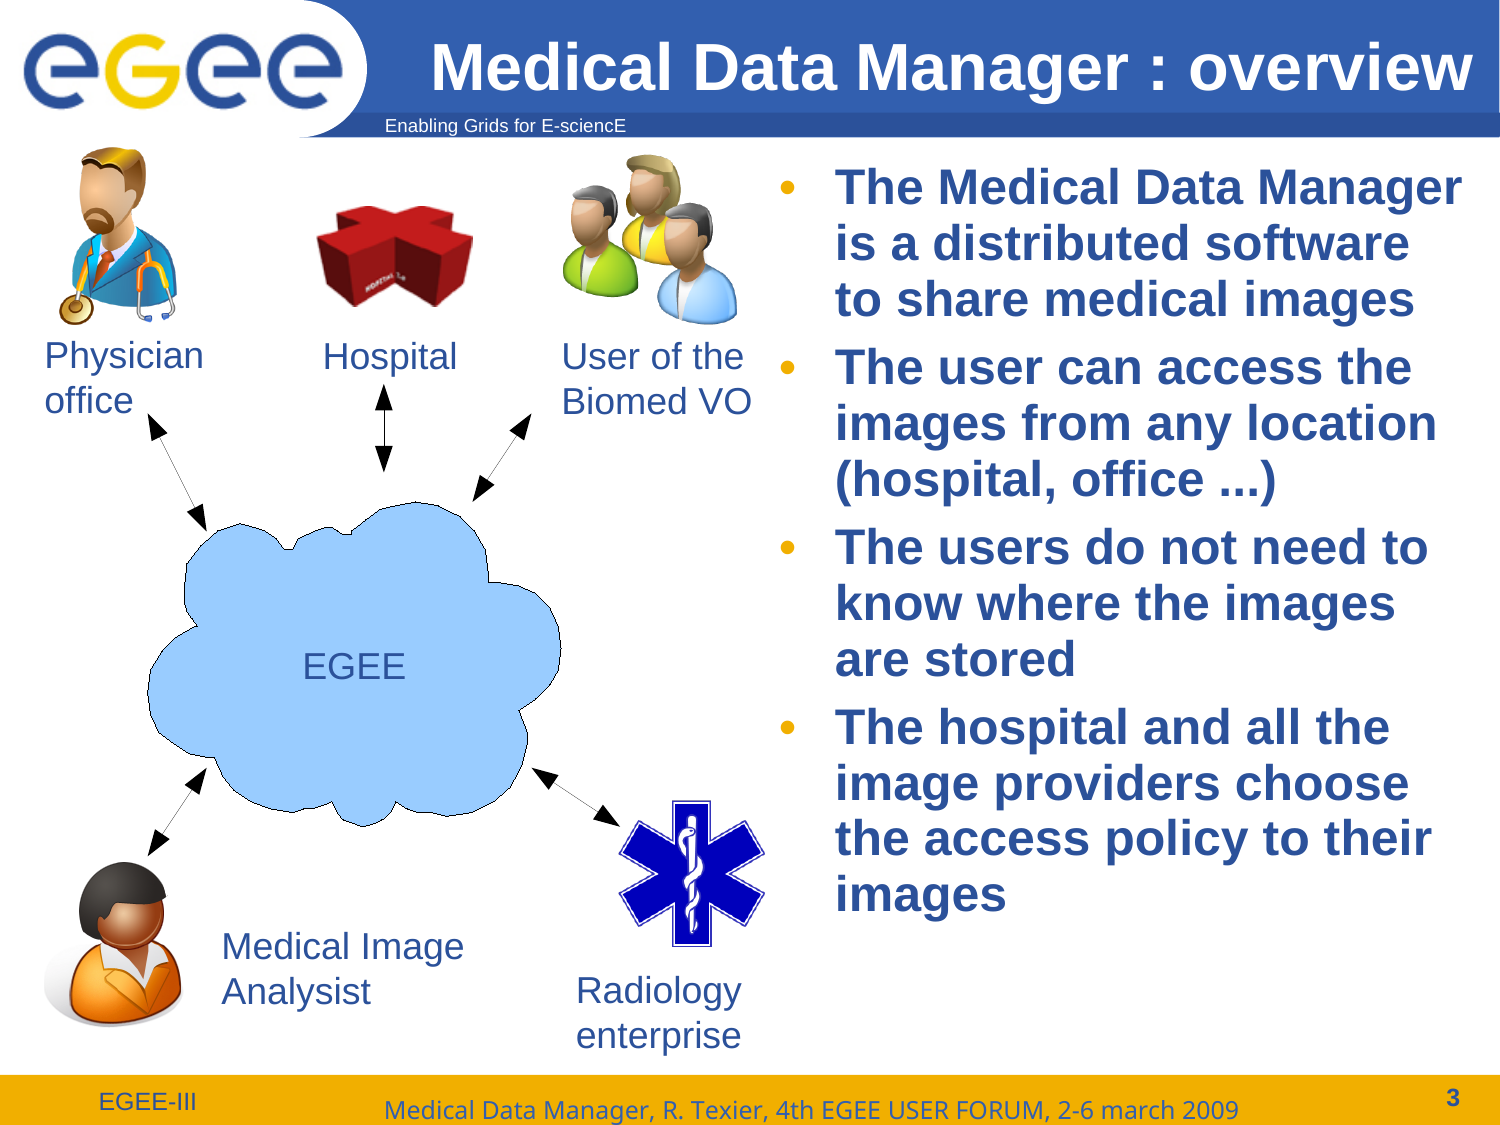

# Medical Data Manager : overview
The Medical Data Manager is a distributed software to share medical images
The user can access the images from any location (hospital, office ...)
The users do not need to know where the images are stored
The hospital and all the image providers choose the access policy to their images
Physician
office
Hospital
User of the
Biomed VO
EGEE
Medical Image
Analysist
Radiology
enterprise
3
To change: View -> Header and Footer